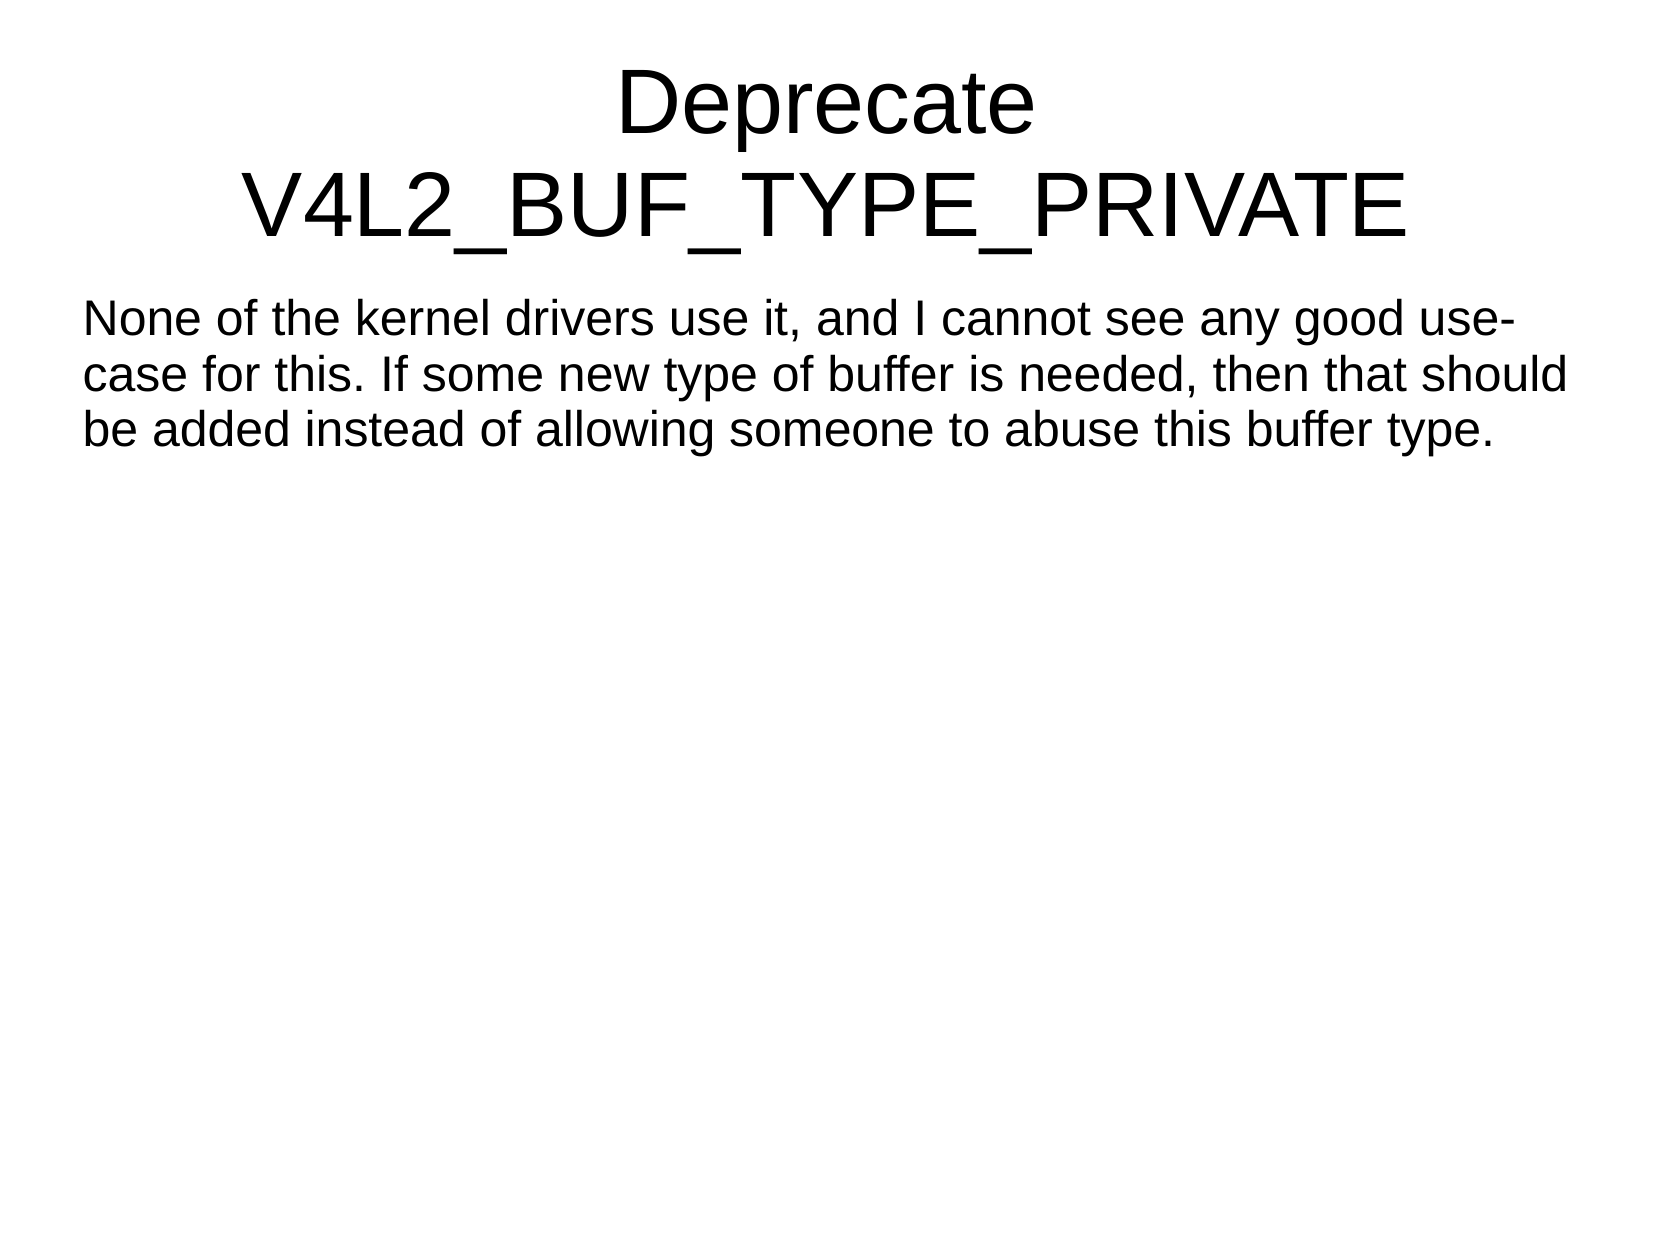

# Deprecate V4L2_BUF_TYPE_PRIVATE
None of the kernel drivers use it, and I cannot see any good use-case for this. If some new type of buffer is needed, then that should be added instead of allowing someone to abuse this buffer type.